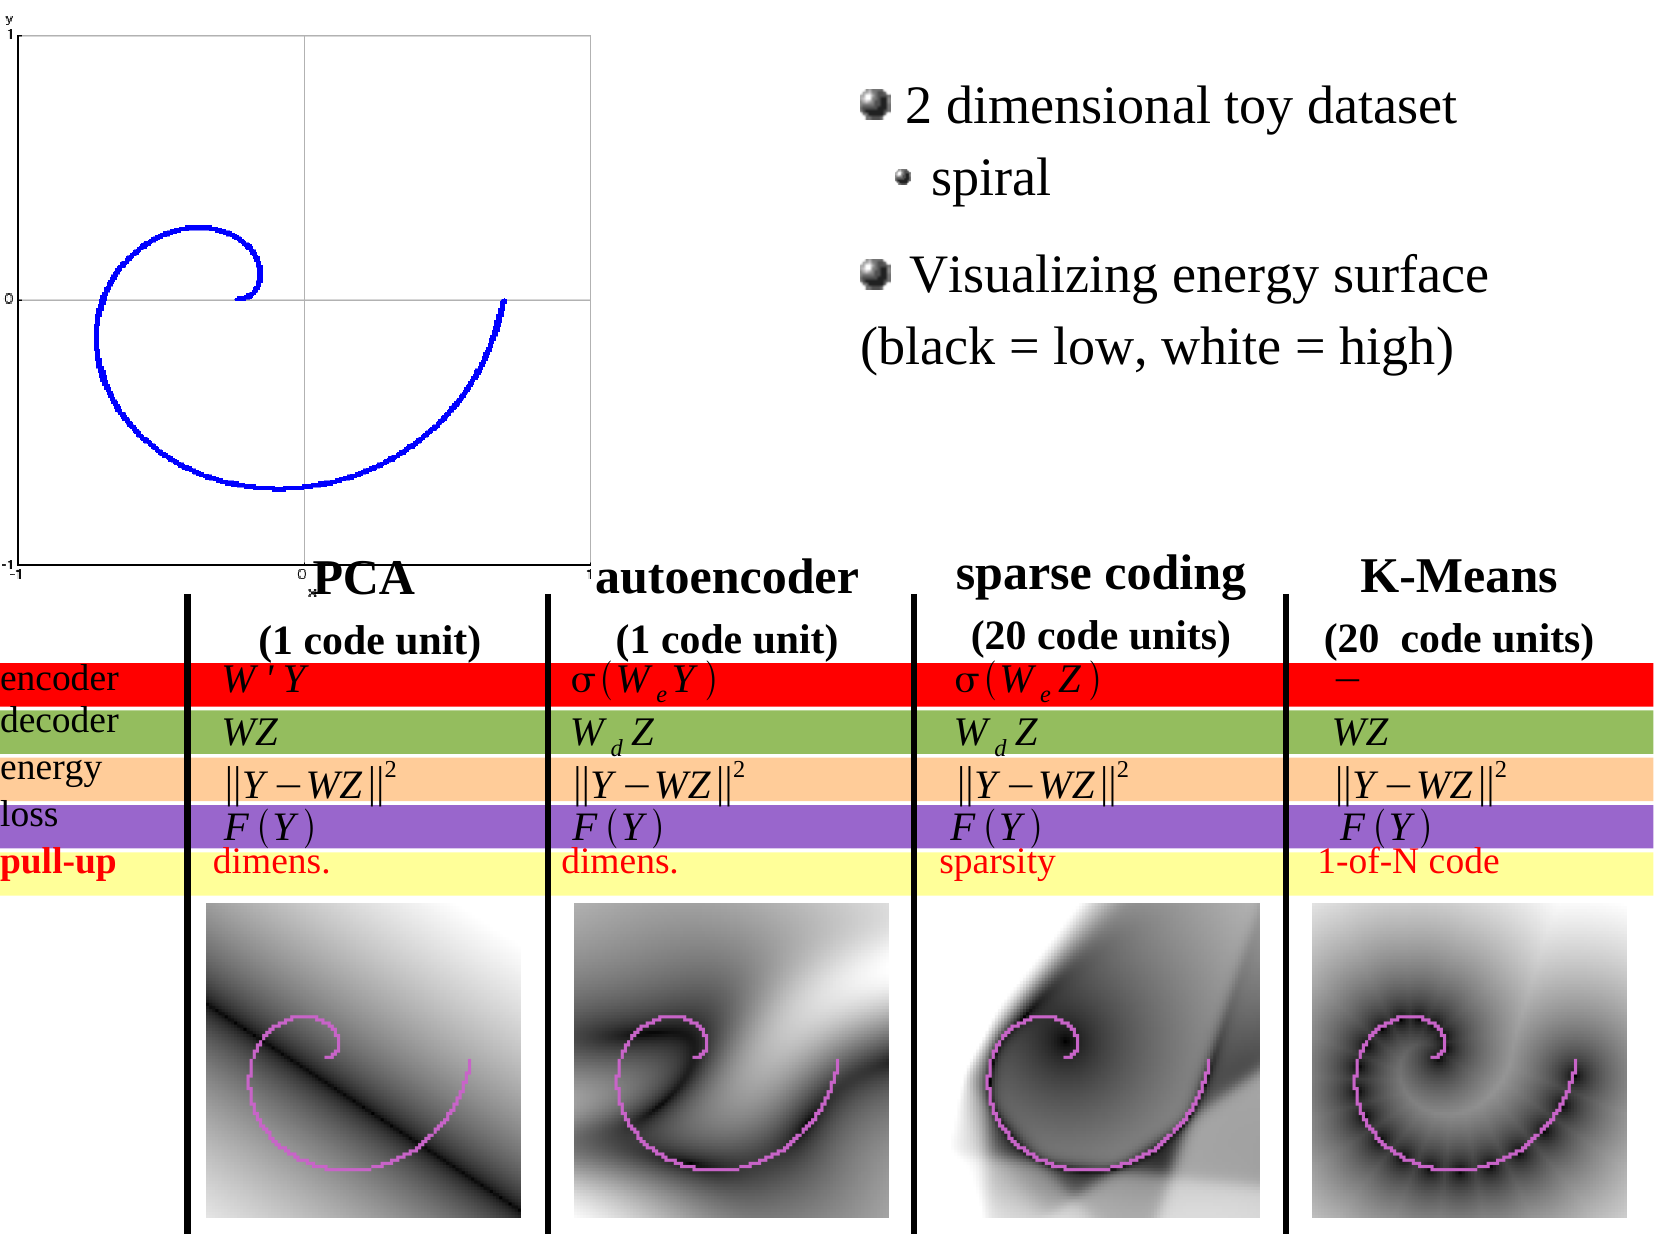

2 dimensional toy dataset
spiral
 Visualizing energy surface
(black = low, white = high)
sparse coding
(20 code units)
K-Means
(20 code units)
autoencoder
(1 code unit)
PCA
(1 code unit)
encoder
decoder
energy
loss
pull-up
dimens.
dimens.
sparsity
1-of-N code